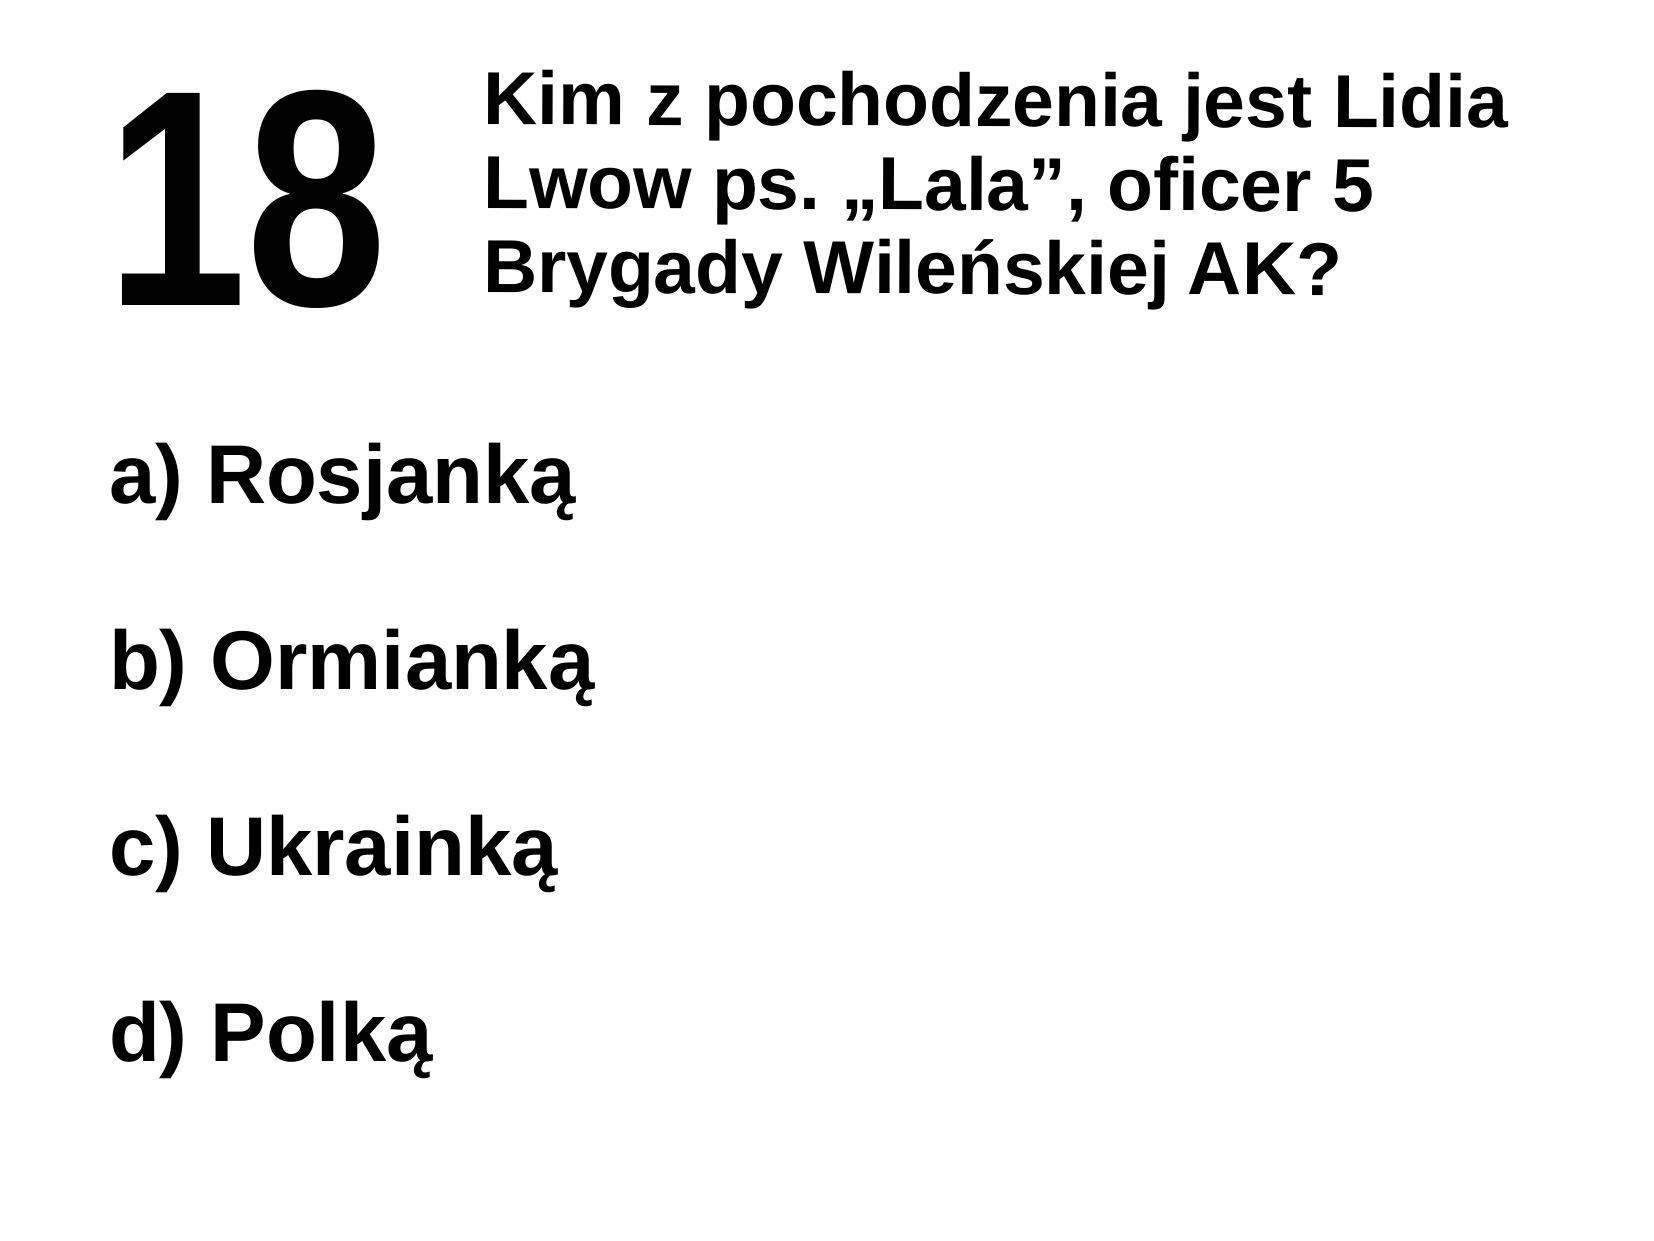

18
Kim z pochodzenia jest Lidia Lwow ps. „Lala”, oficer 5 Brygady Wileńskiej AK?
a) Rosjanką
b) Ormianką
c) Ukrainką
d) Polką